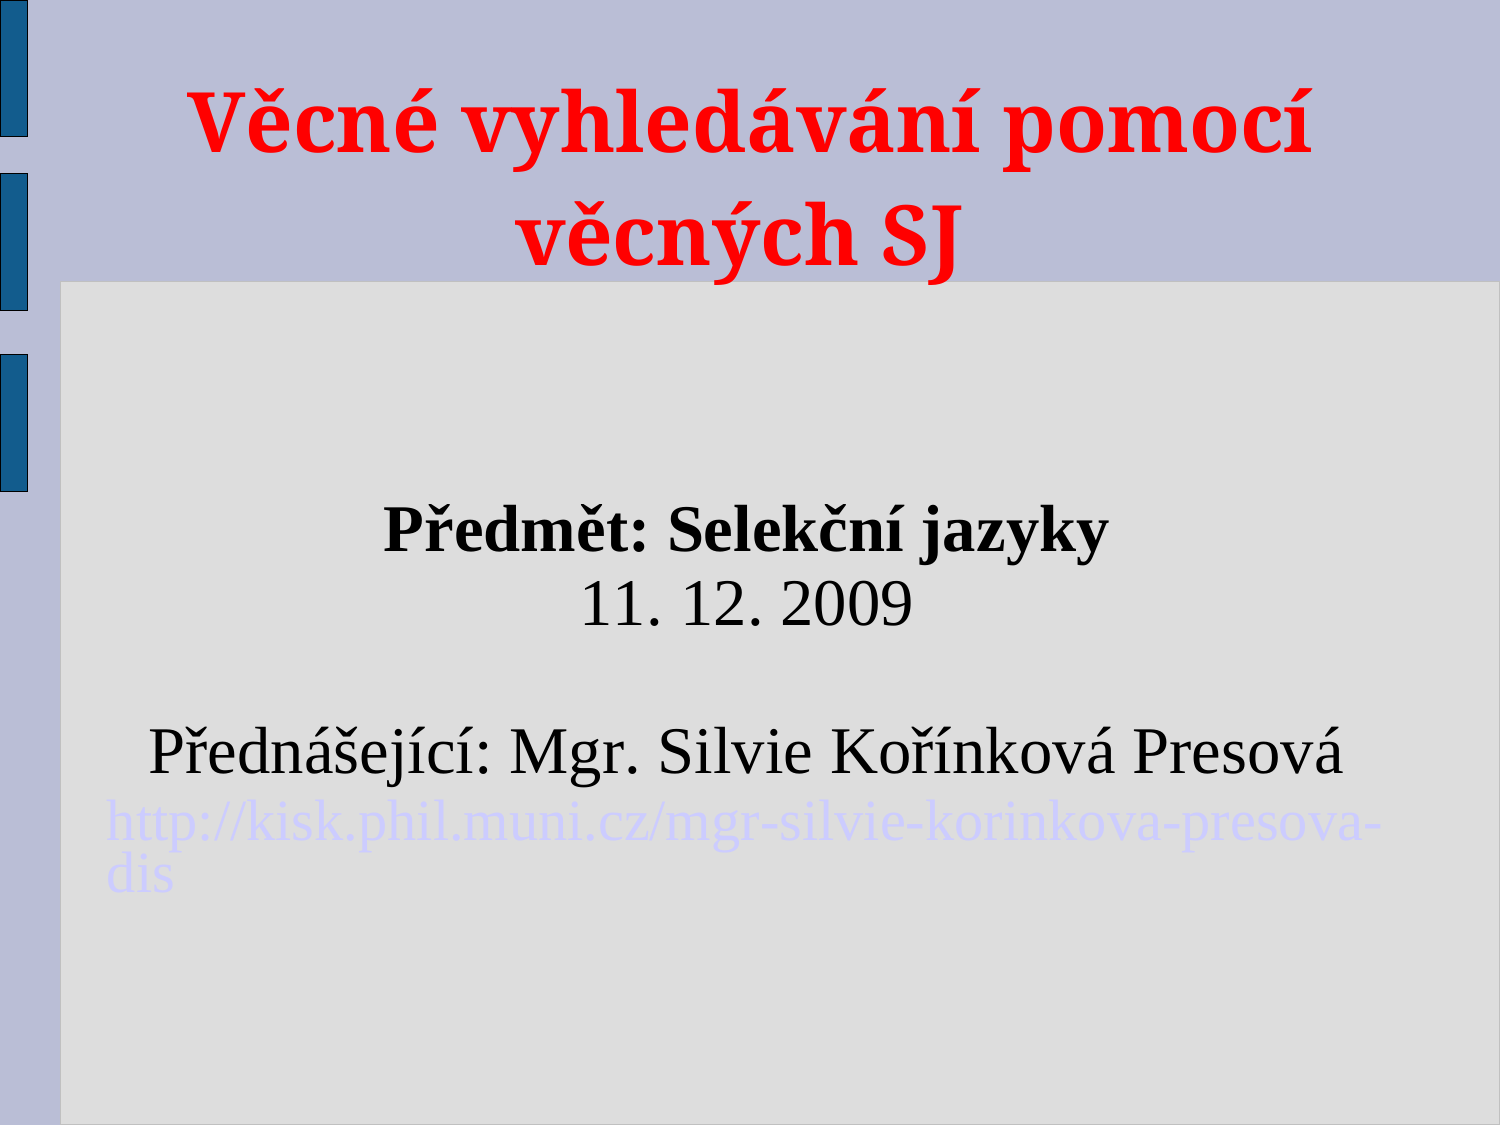

# Věcné vyhledávání pomocí věcných SJ
Předmět: Selekční jazyky
11. 12. 2009
Přednášející: Mgr. Silvie Kořínková Presová
http://kisk.phil.muni.cz/mgr-silvie-korinkova-presova-dis